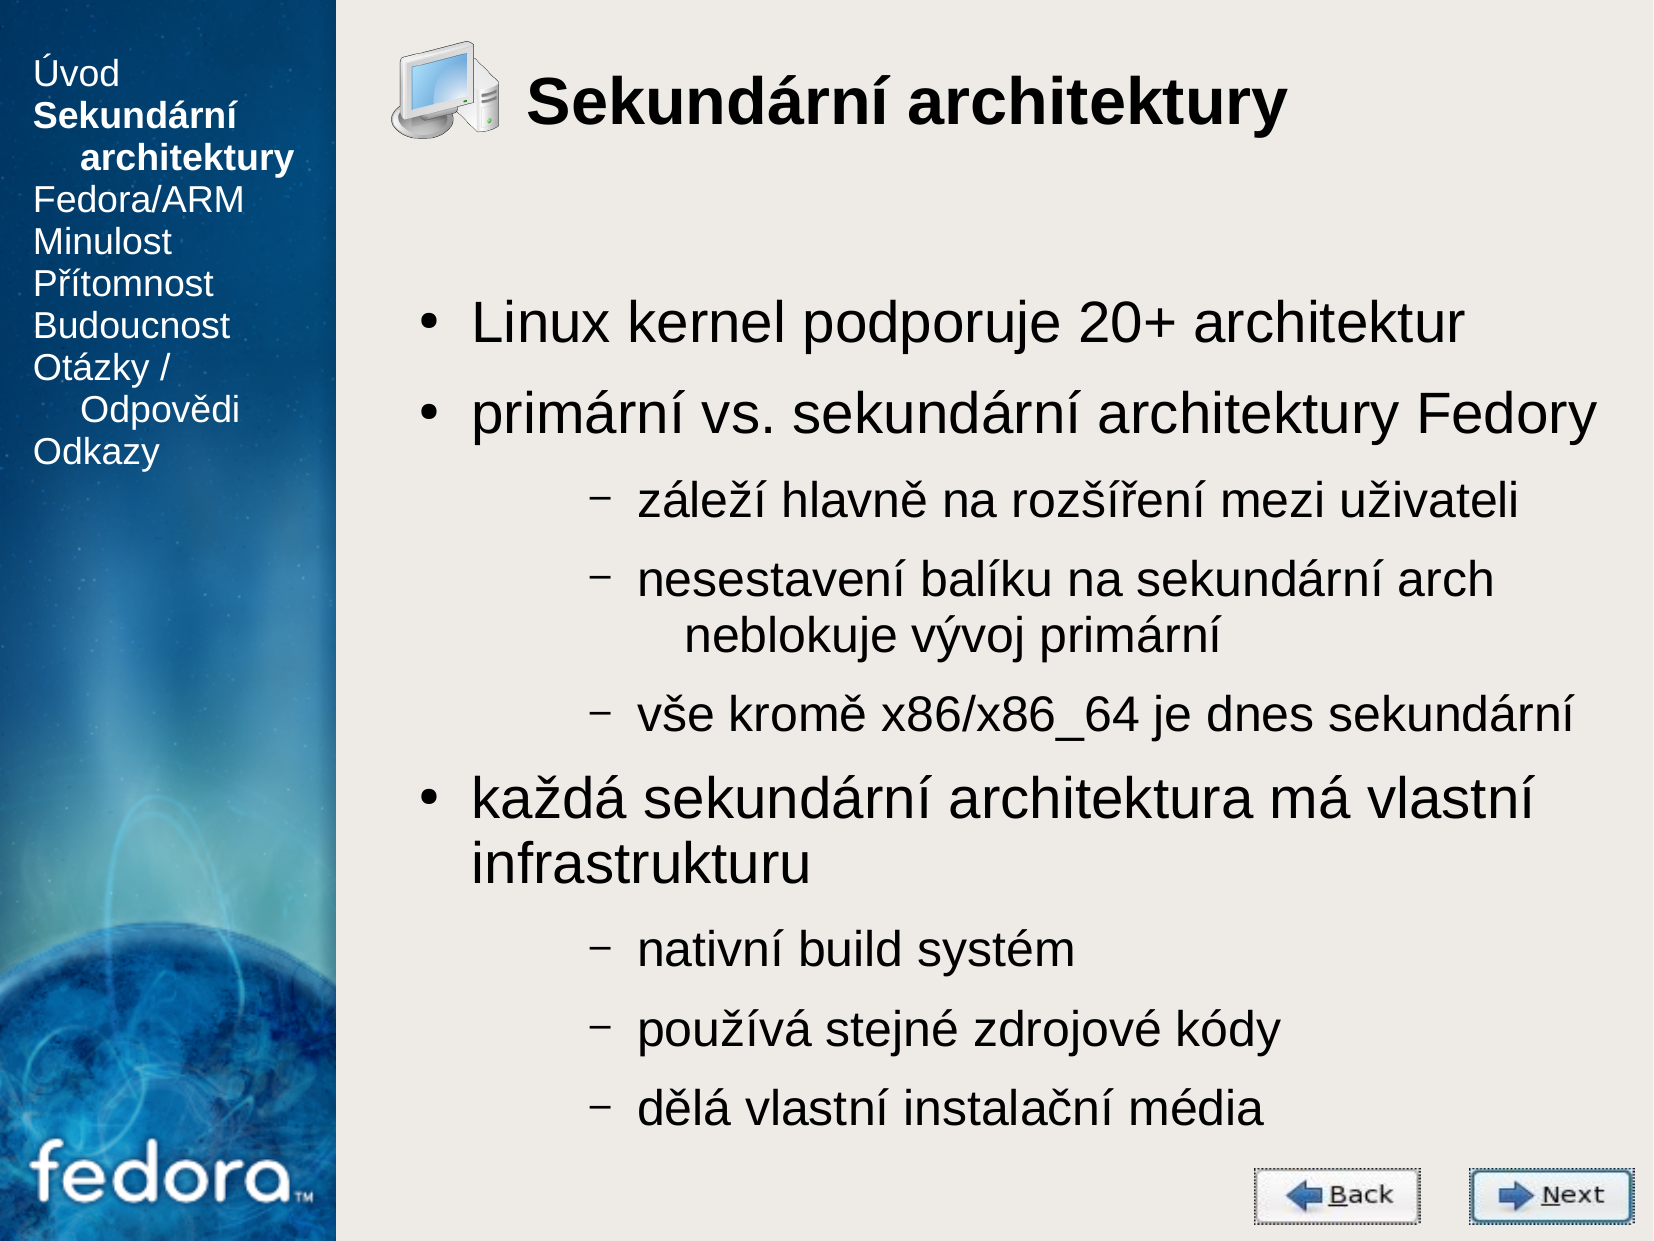

Úvod
Sekundární architektury
Fedora/ARM
Minulost
Přítomnost
Budoucnost
Otázky / Odpovědi
Odkazy
# Agenda
Sekundární architektury
Linux kernel podporuje 20+ architektur
primární vs. sekundární architektury Fedory
záleží hlavně na rozšíření mezi uživateli
nesestavení balíku na sekundární arch neblokuje vývoj primární
vše kromě x86/x86_64 je dnes sekundární
každá sekundární architektura má vlastní infrastrukturu
nativní build systém
používá stejné zdrojové kódy
dělá vlastní instalační média